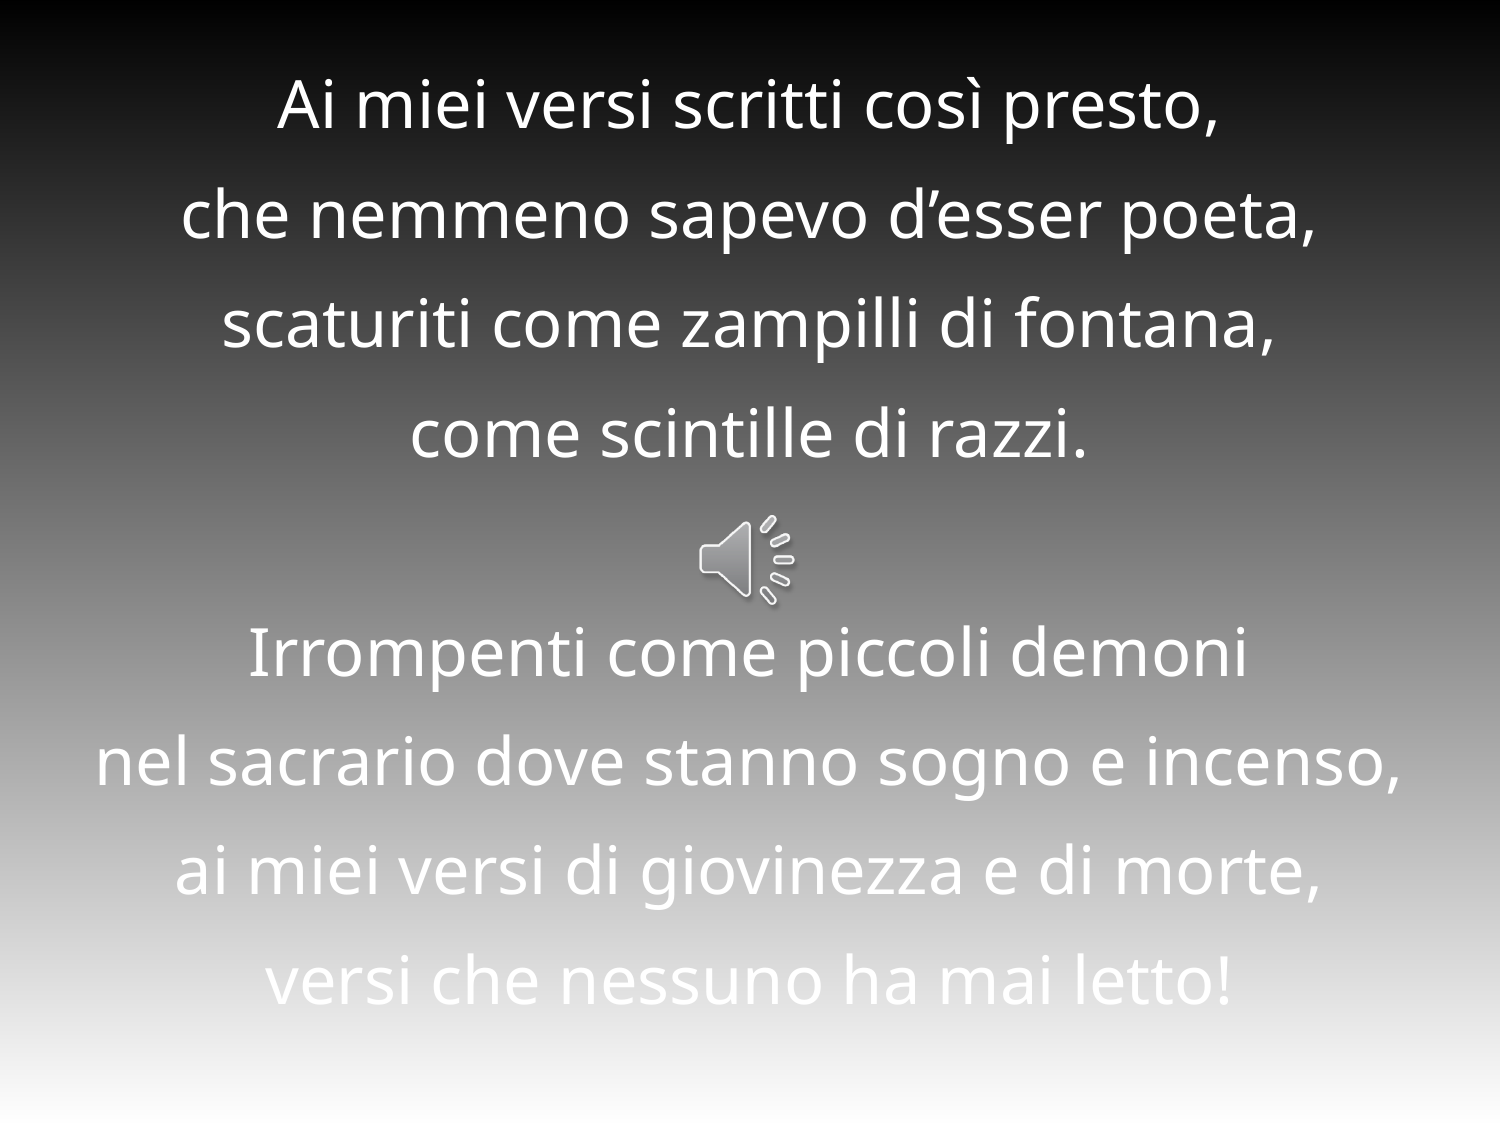

# Ai miei versi scritti così presto,
che nemmeno sapevo d’esser poeta,
scaturiti come zampilli di fontana,
come scintille di razzi.
Irrompenti come piccoli demoni
nel sacrario dove stanno sogno e incenso,
ai miei versi di giovinezza e di morte,
versi che nessuno ha mai letto!
Sparsi fra la polvere dei magazzini,
dove nessuno mai li prese né li prenderà,
per i miei versi, come per i pregiati vini,
verrà pure il loro turno.